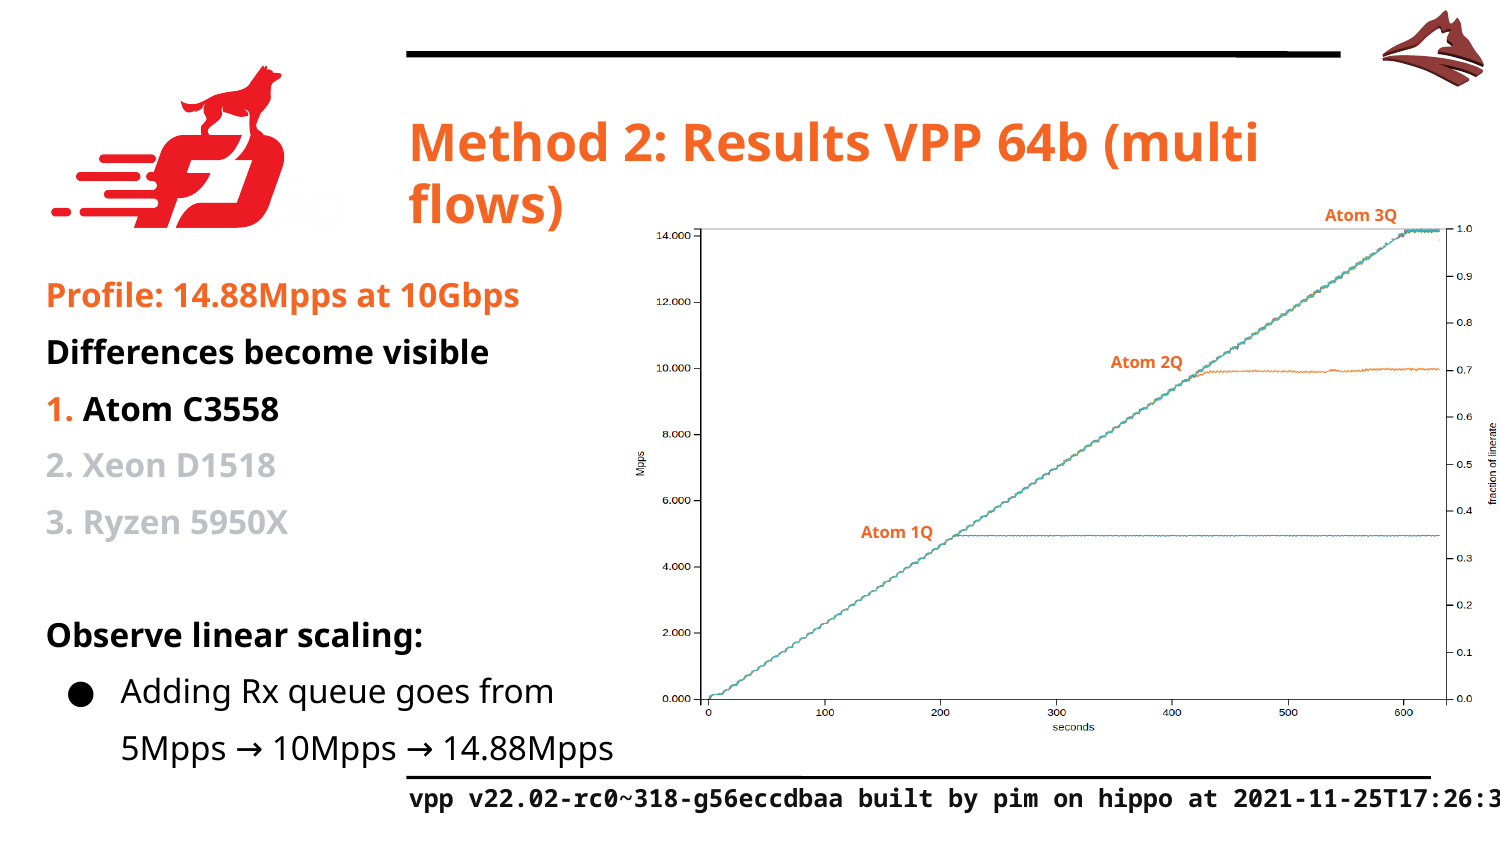

# Method 2: Results VPP 64b (multi flows)
Atom 3Q
Profile: 14.88Mpps at 10Gbps
Differences become visible
1. Atom C3558
2. Xeon D1518
3. Ryzen 5950X
Observe linear scaling:
Adding Rx queue goes from
5Mpps → 10Mpps → 14.88Mpps
Atom 2Q
Atom 1Q
vpp v22.02-rc0~318-g56eccdbaa built by pim on hippo at 2021-11-25T17:26:37